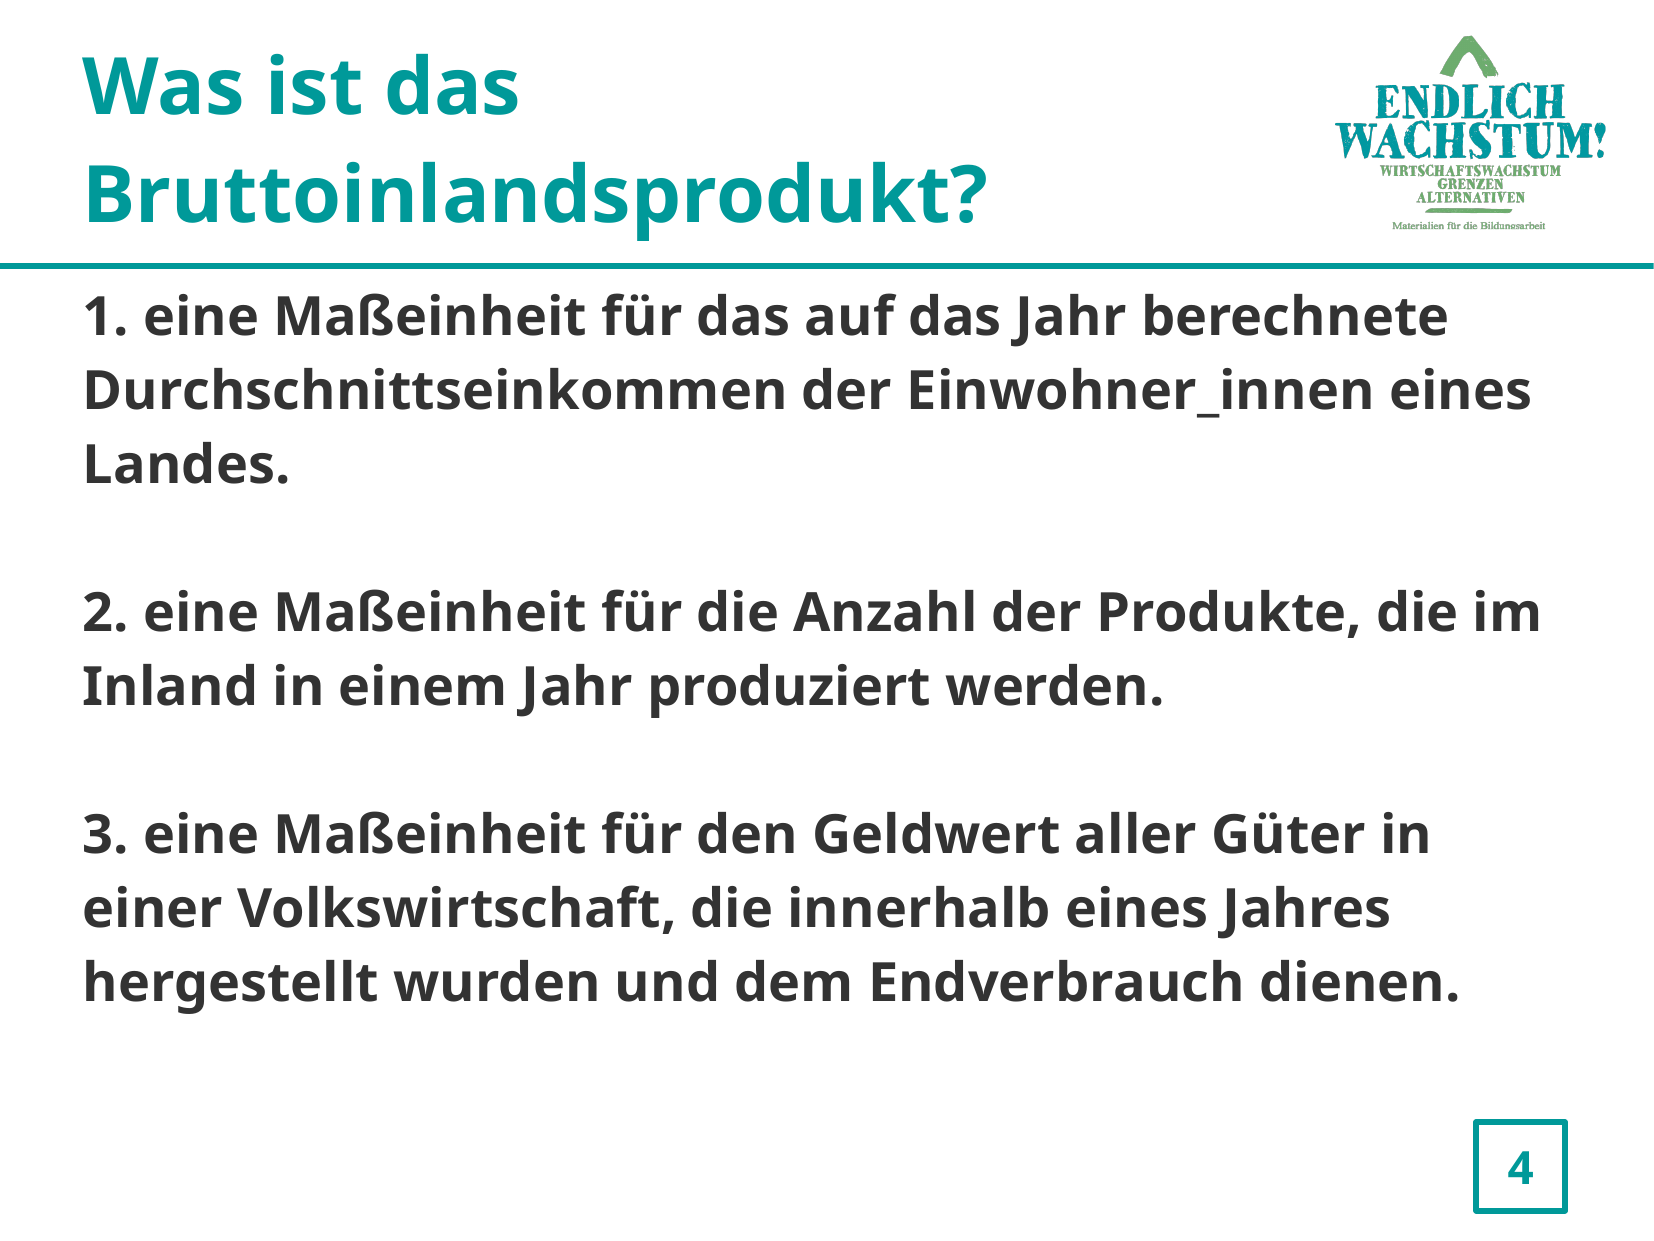

Was ist das Bruttoinlandsprodukt?
# 1. eine Maßeinheit für das auf das Jahr berechnete Durchschnittseinkommen der Einwohner_innen eines Landes.
2. eine Maßeinheit für die Anzahl der Produkte, die im Inland in einem Jahr produziert werden.
3. eine Maßeinheit für den Geldwert aller Güter in einer Volkswirtschaft, die innerhalb eines Jahres hergestellt wurden und dem Endverbrauch dienen.
4